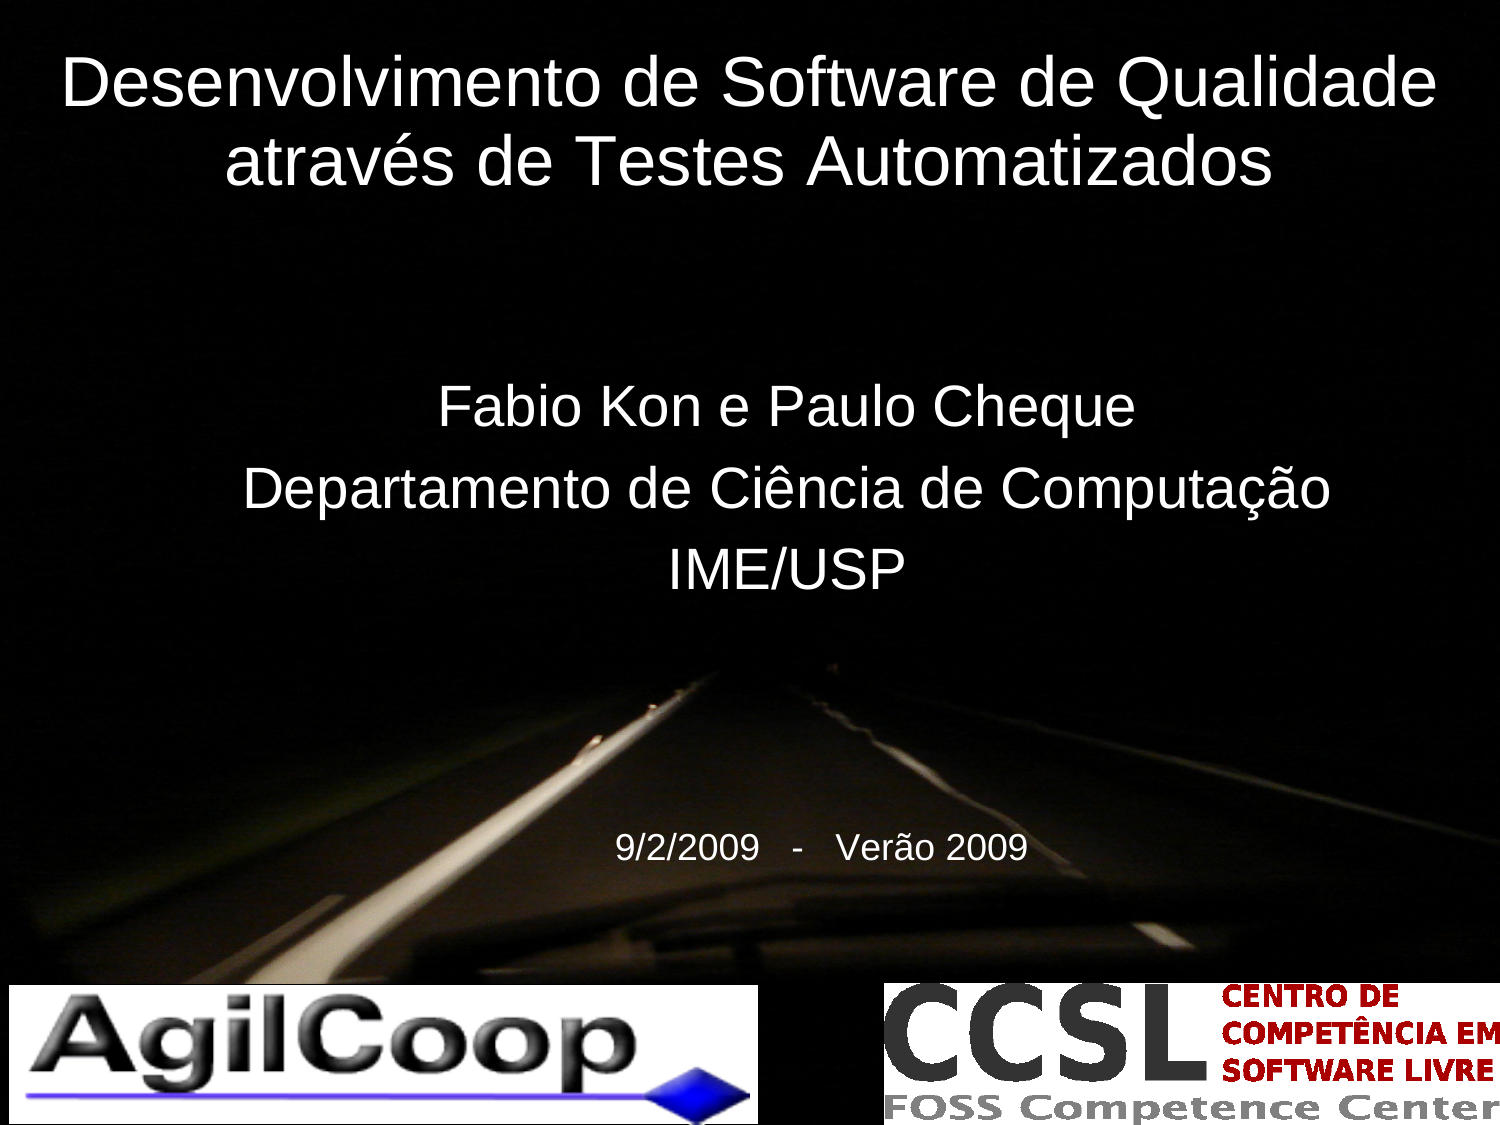

# Desenvolvimento de Software de Qualidade através de Testes Automatizados
Fabio Kon e Paulo Cheque
Departamento de Ciência de Computação
IME/USP
9/2/2009 - Verão 2009